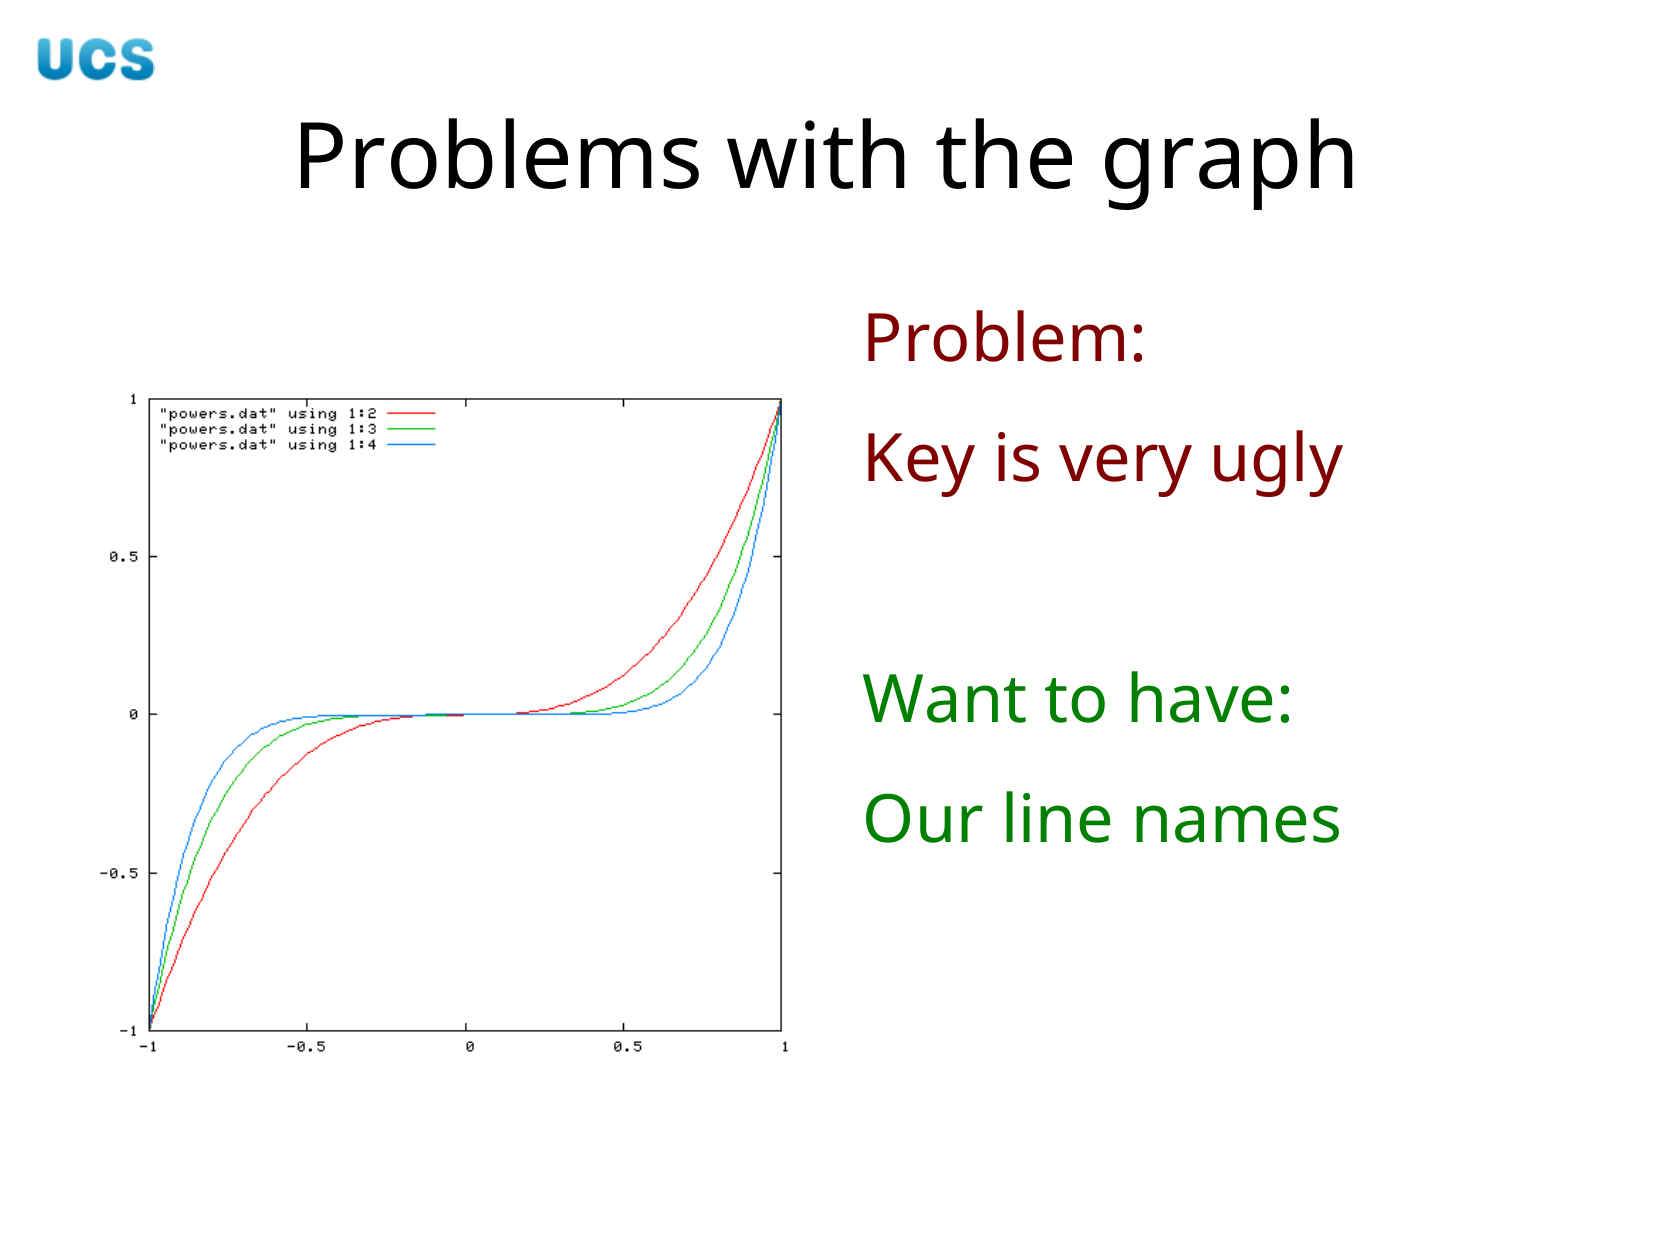

# Problems with the graph
Problem:
Key is very ugly
Want to have:
Our line names